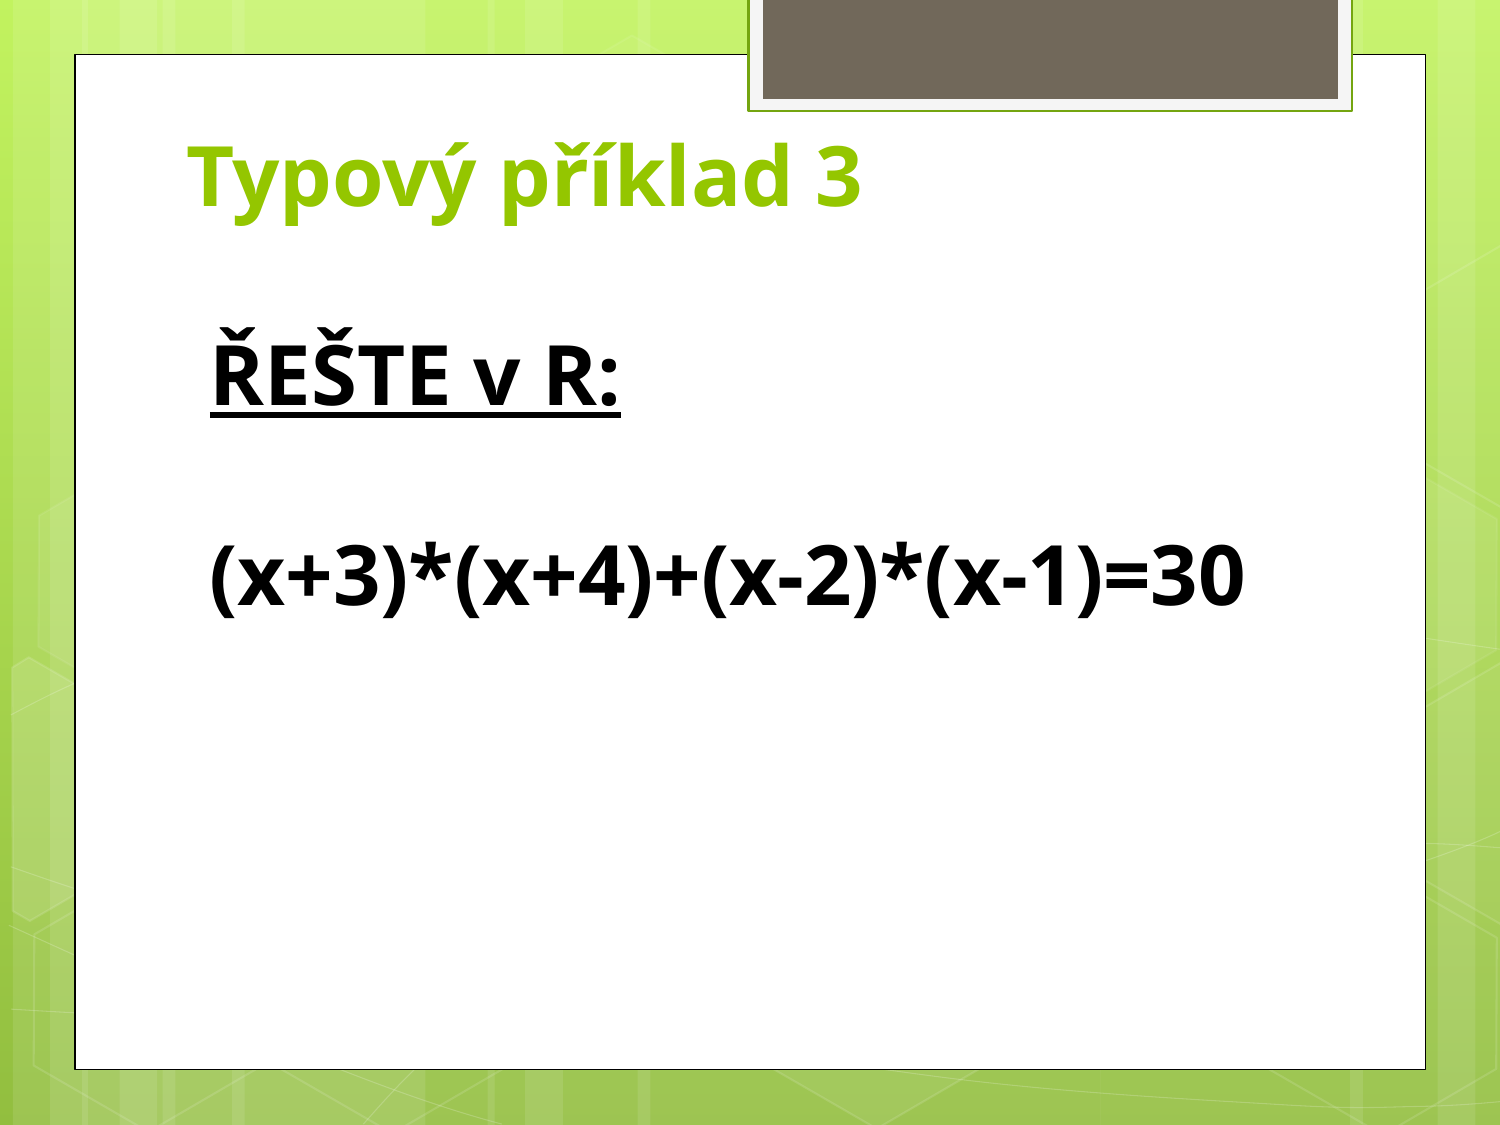

# Typový příklad 3
ŘEŠTE v R:
(x+3)*(x+4)+(x-2)*(x-1)=30